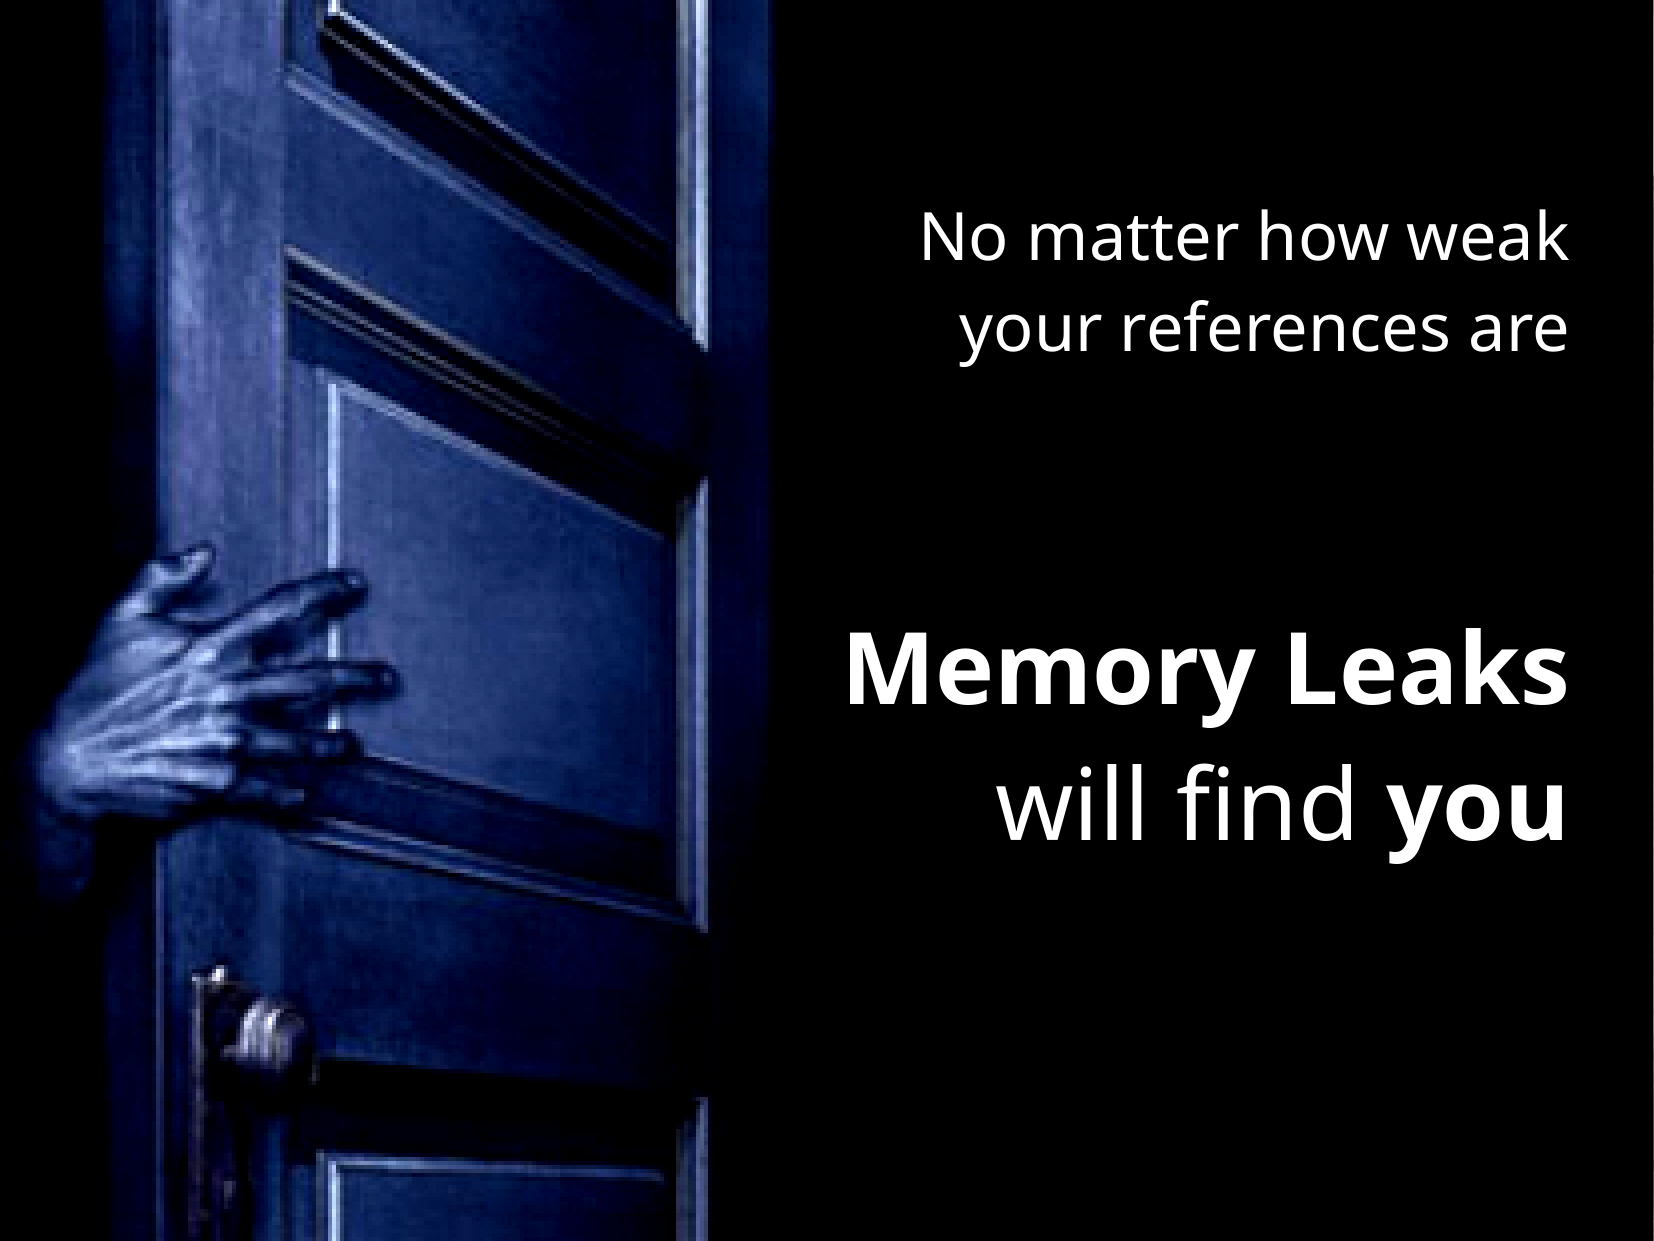

# No matter how weak your references are Memory Leaks
will find you